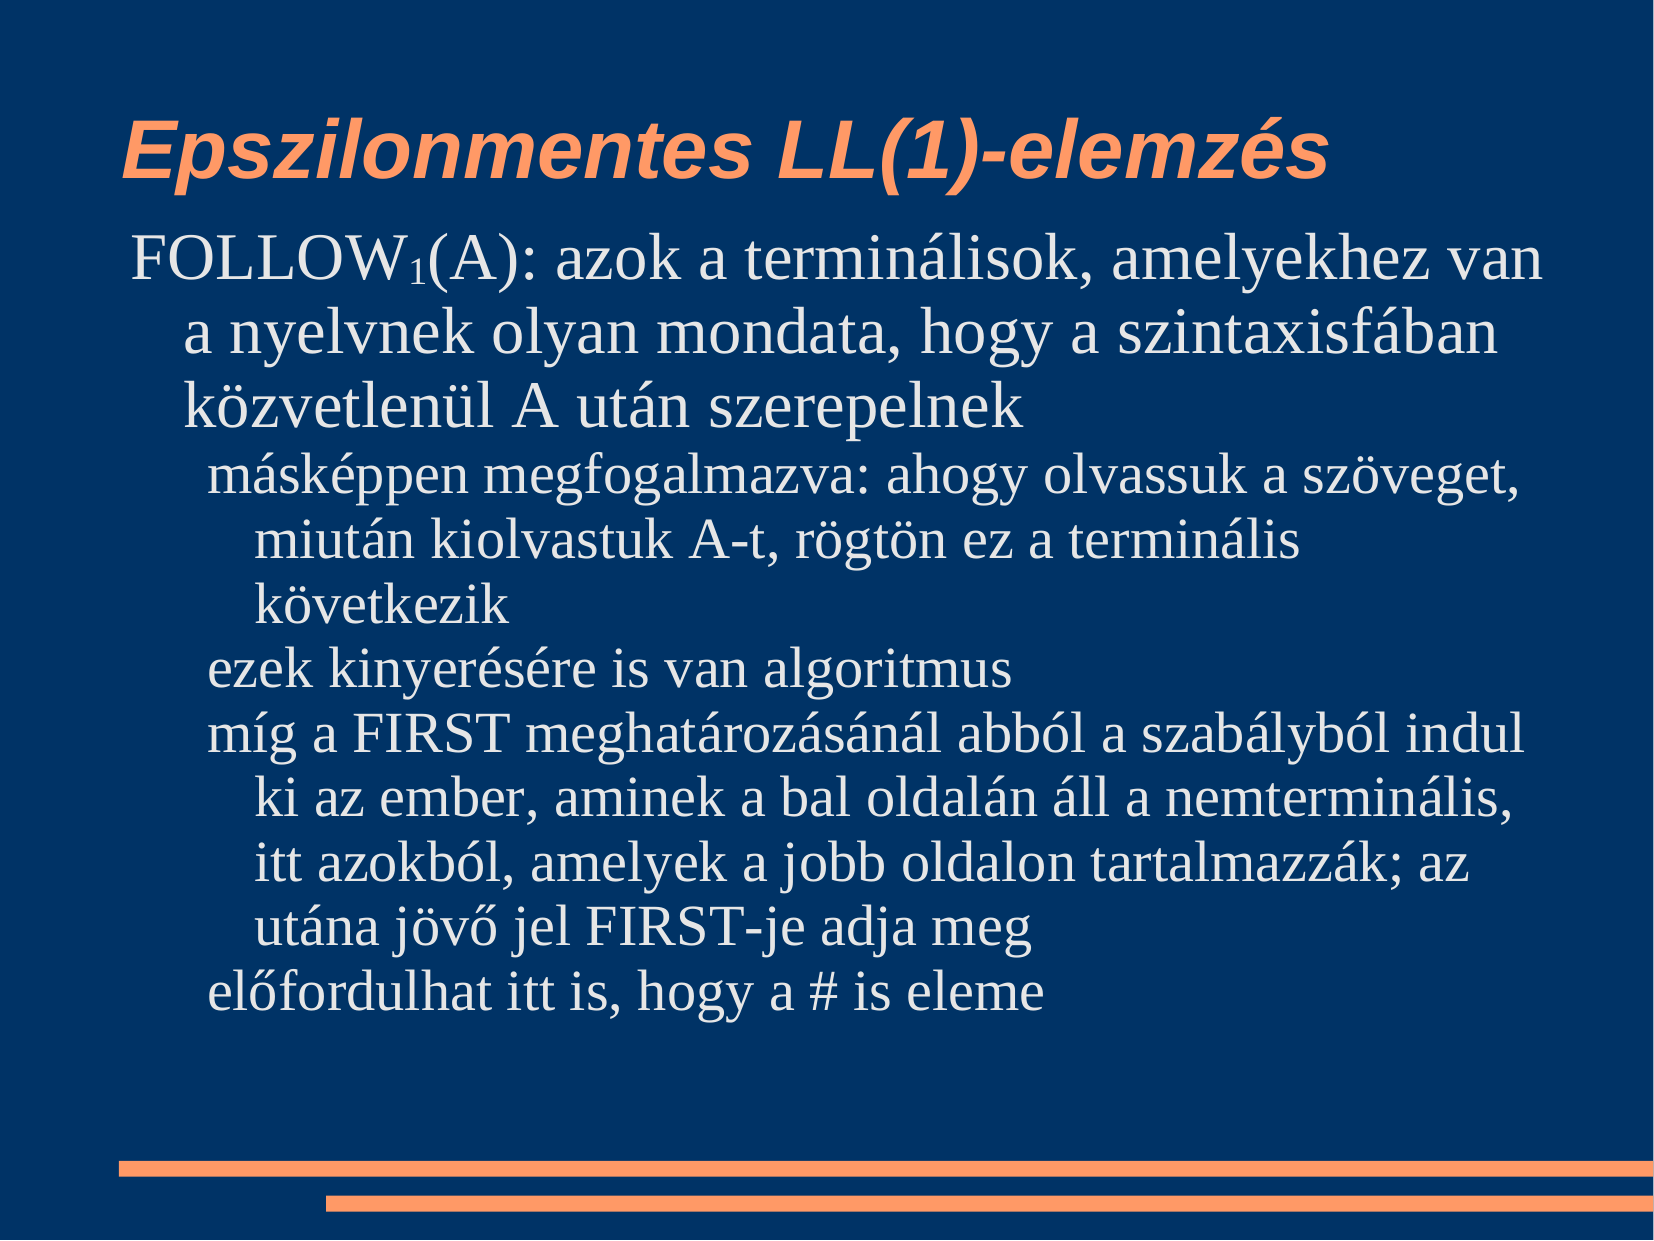

# Epszilonmentes LL(1)-elemzés
FOLLOW1(A): azok a terminálisok, amelyekhez van a nyelvnek olyan mondata, hogy a szintaxisfában közvetlenül A után szerepelnek
másképpen megfogalmazva: ahogy olvassuk a szöveget, miután kiolvastuk A-t, rögtön ez a terminális következik
ezek kinyerésére is van algoritmus
míg a FIRST meghatározásánál abból a szabályból indul ki az ember, aminek a bal oldalán áll a nemterminális, itt azokból, amelyek a jobb oldalon tartalmazzák; az utána jövő jel FIRST-je adja meg
előfordulhat itt is, hogy a # is eleme